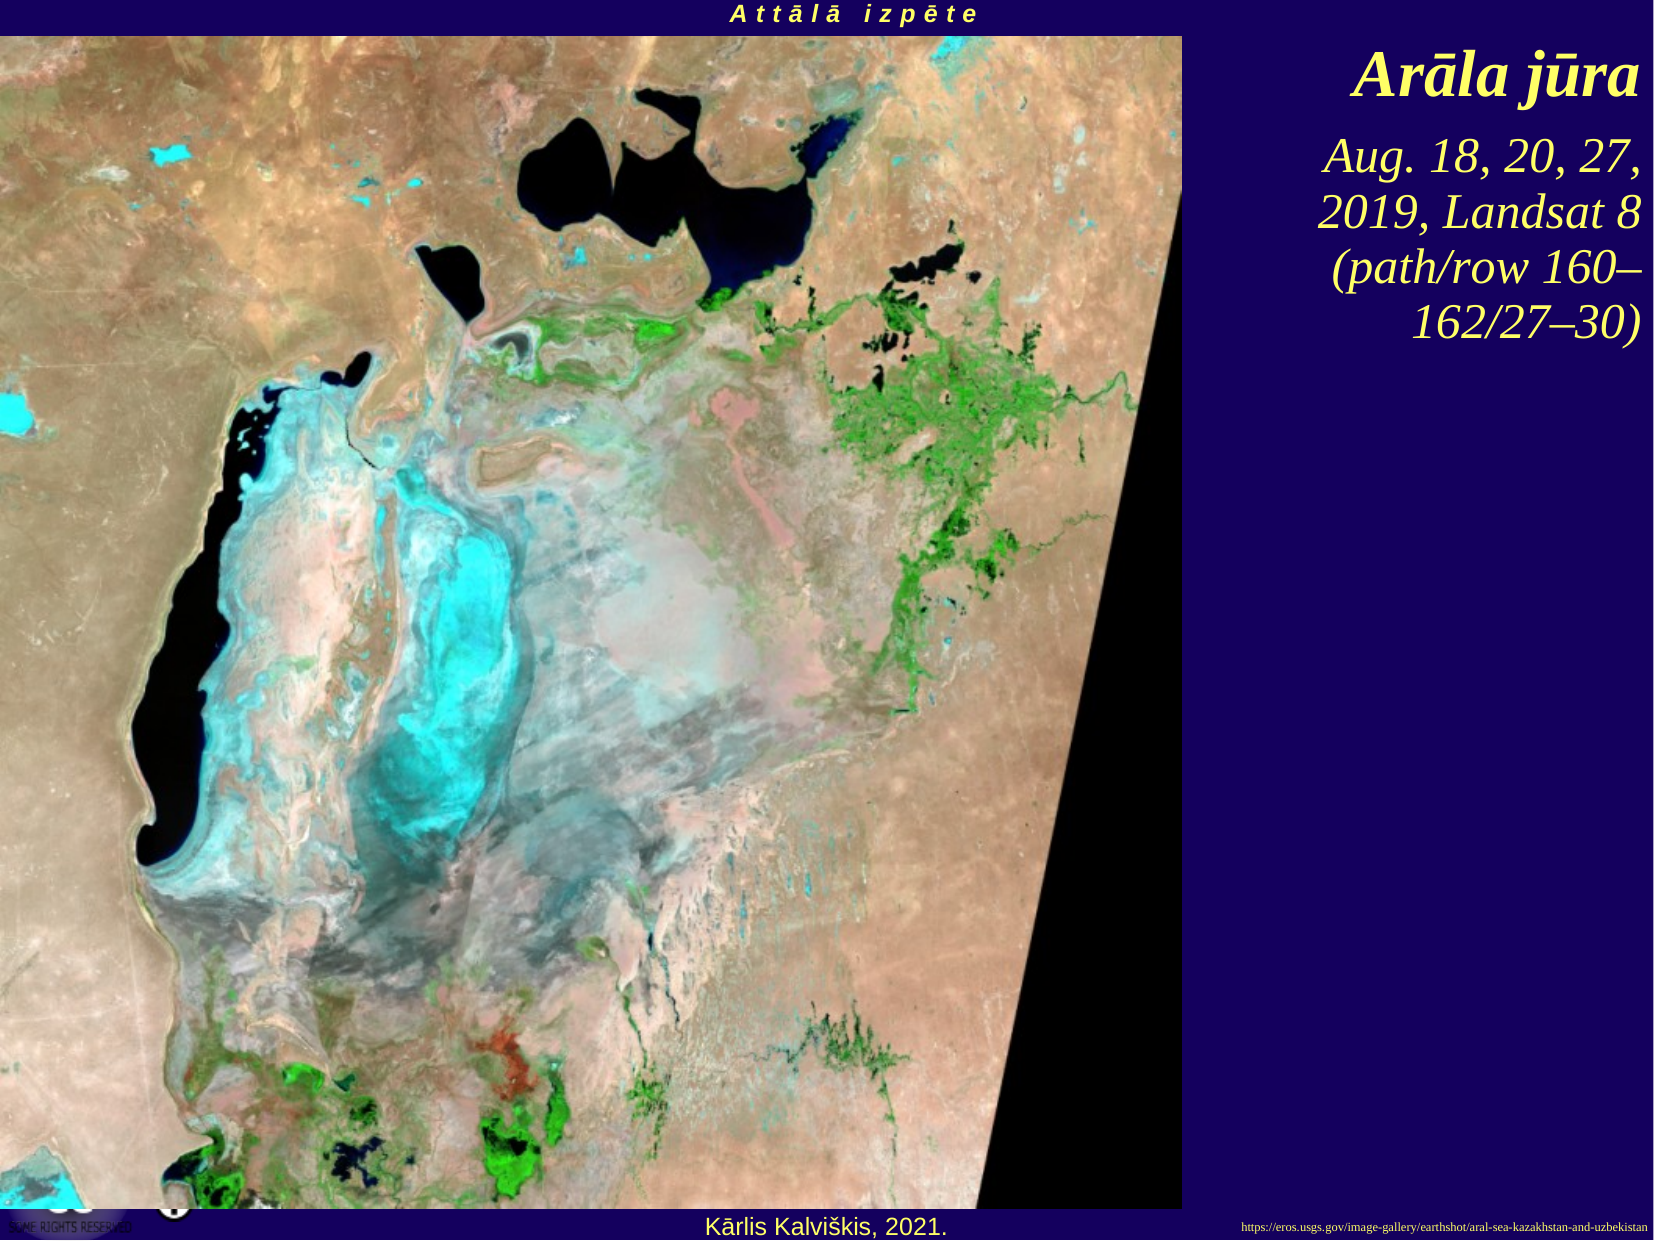

Arāla jūra
Aug. 18, 20, 27, 2019, Landsat 8 (path/row 160–162/27–30)
https://eros.usgs.gov/image-gallery/earthshot/aral-sea-kazakhstan-and-uzbekistan